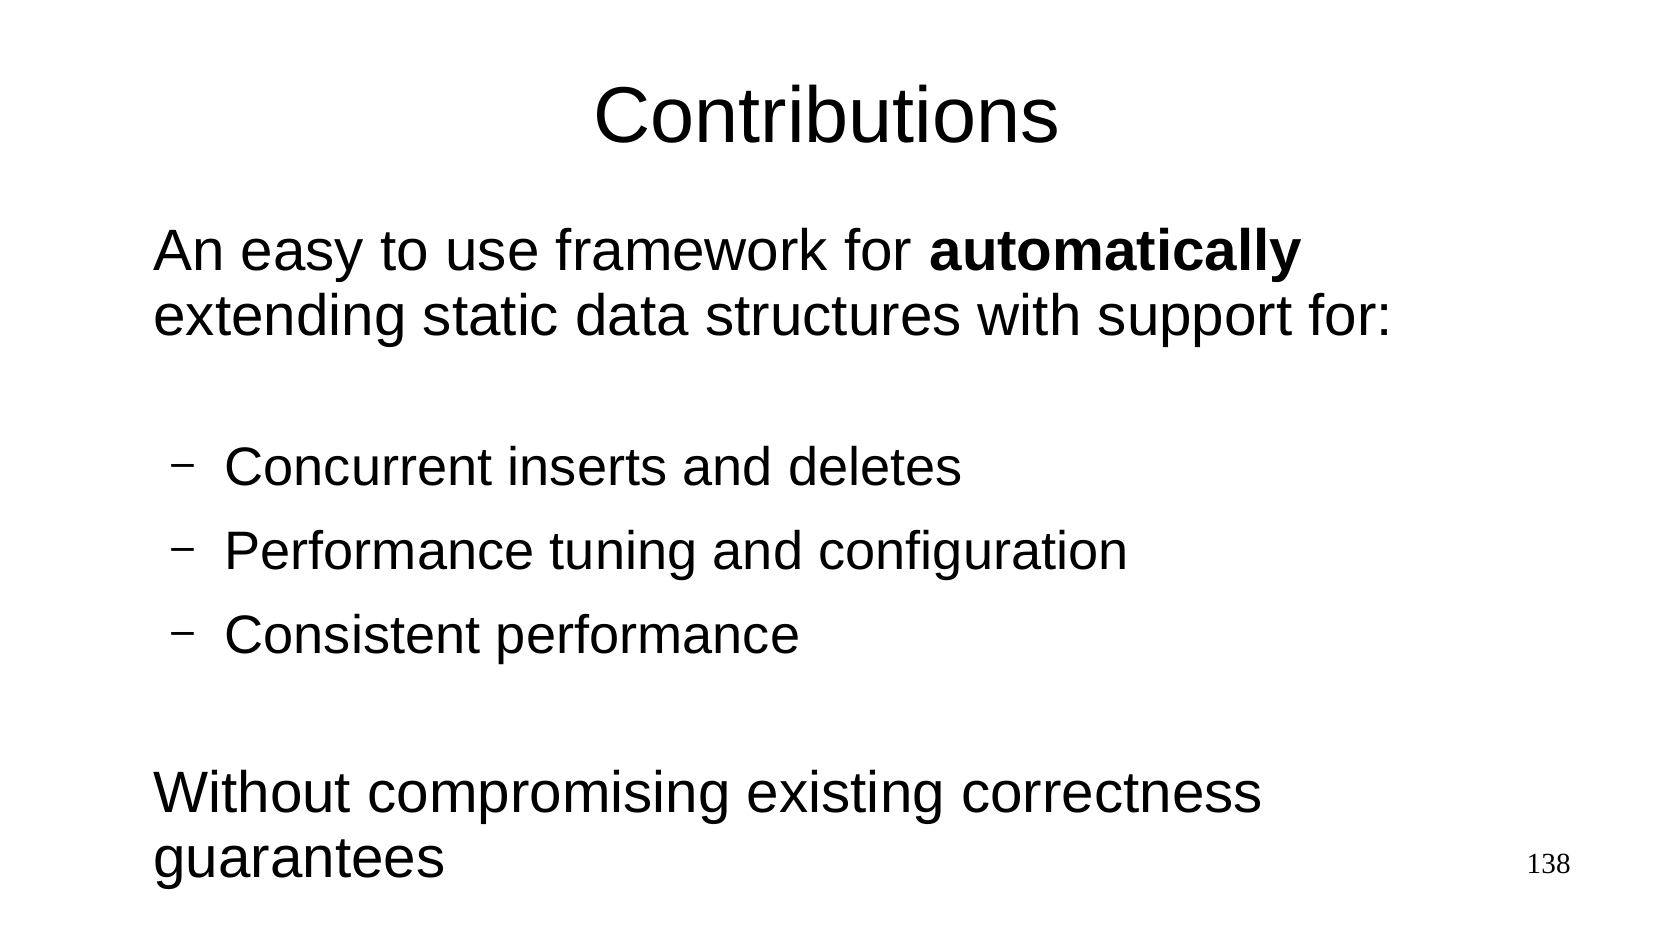

# Contributions
An easy to use framework for automatically extending static data structures with support for:
Concurrent inserts and deletes
Performance tuning and configuration
Consistent performance
Without compromising existing correctness guarantees
138